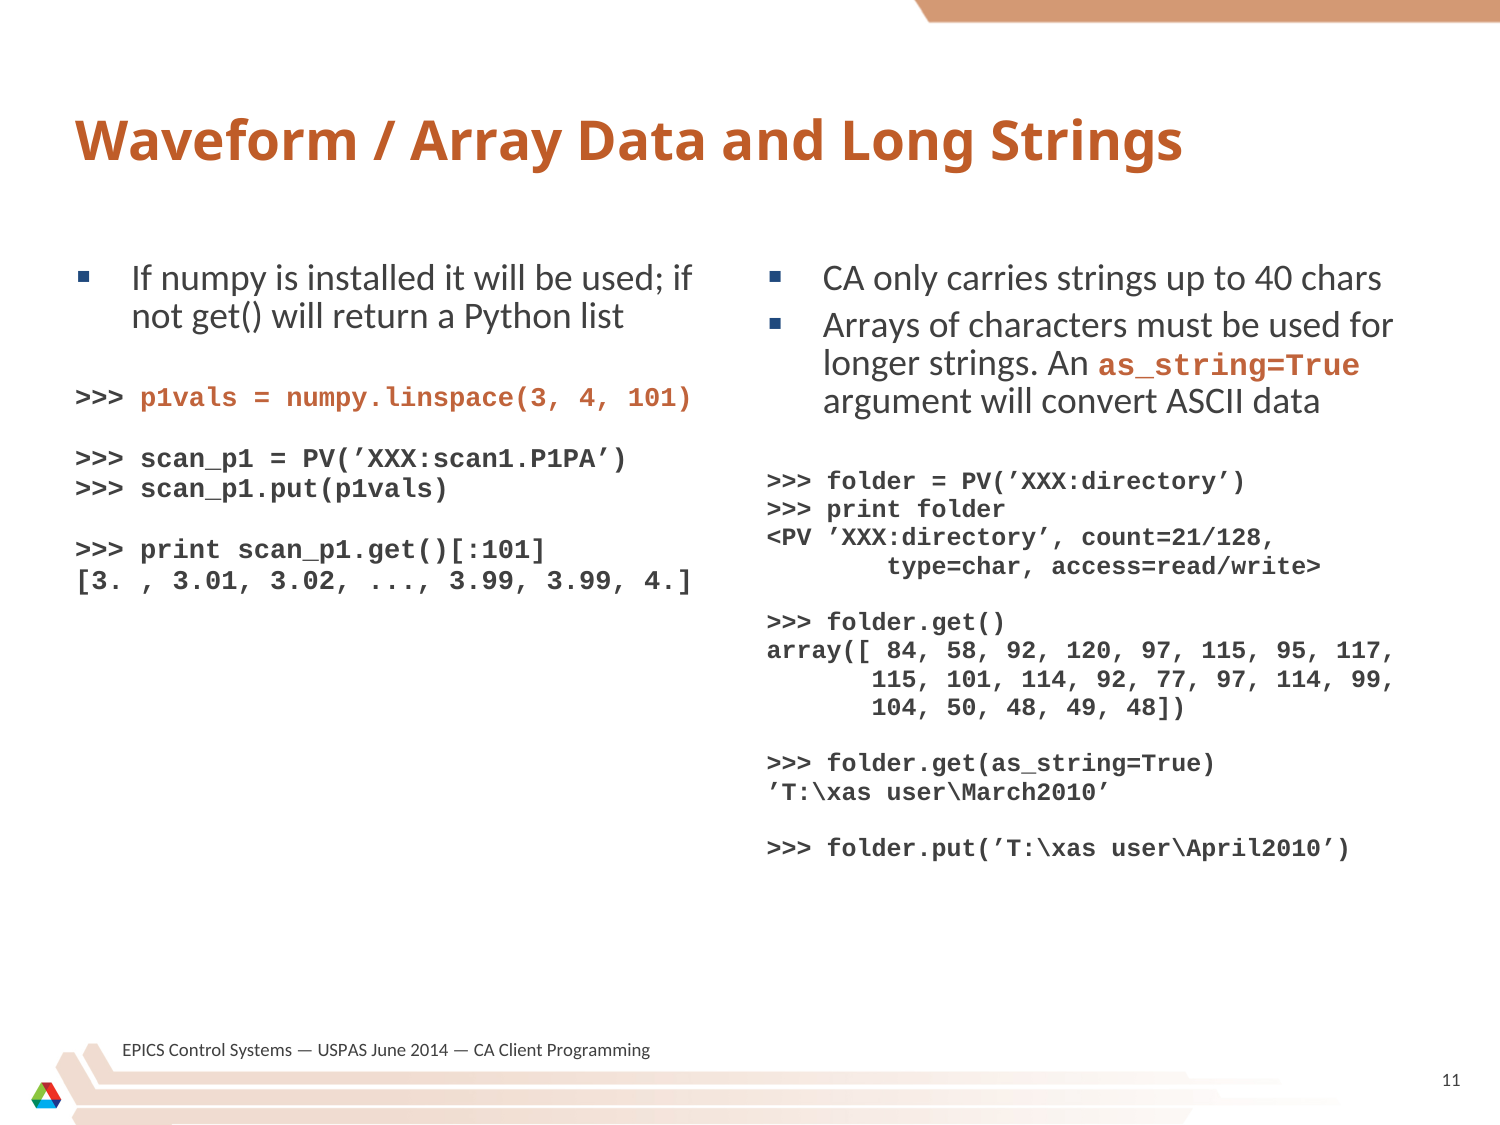

# Waveform / Array Data and Long Strings
If numpy is installed it will be used; if not get() will return a Python list
>>> p1vals = numpy.linspace(3, 4, 101)
>>> scan_p1 = PV(’XXX:scan1.P1PA’)
>>> scan_p1.put(p1vals)
>>> print scan_p1.get()[:101]
[3. , 3.01, 3.02, ..., 3.99, 3.99, 4.]
CA only carries strings up to 40 chars
Arrays of characters must be used for longer strings. An as_string=True argument will convert ASCII data
>>> folder = PV(’XXX:directory’)
>>> print folder
<PV ’XXX:directory’, count=21/128,
 type=char, access=read/write>
>>> folder.get()
array([ 84, 58, 92, 120, 97, 115, 95, 117,
 115, 101, 114, 92, 77, 97, 114, 99,
 104, 50, 48, 49, 48])
>>> folder.get(as_string=True)
’T:\xas user\March2010’
>>> folder.put(’T:\xas user\April2010’)
EPICS Control Systems — USPAS June 2014 — CA Client Programming
11